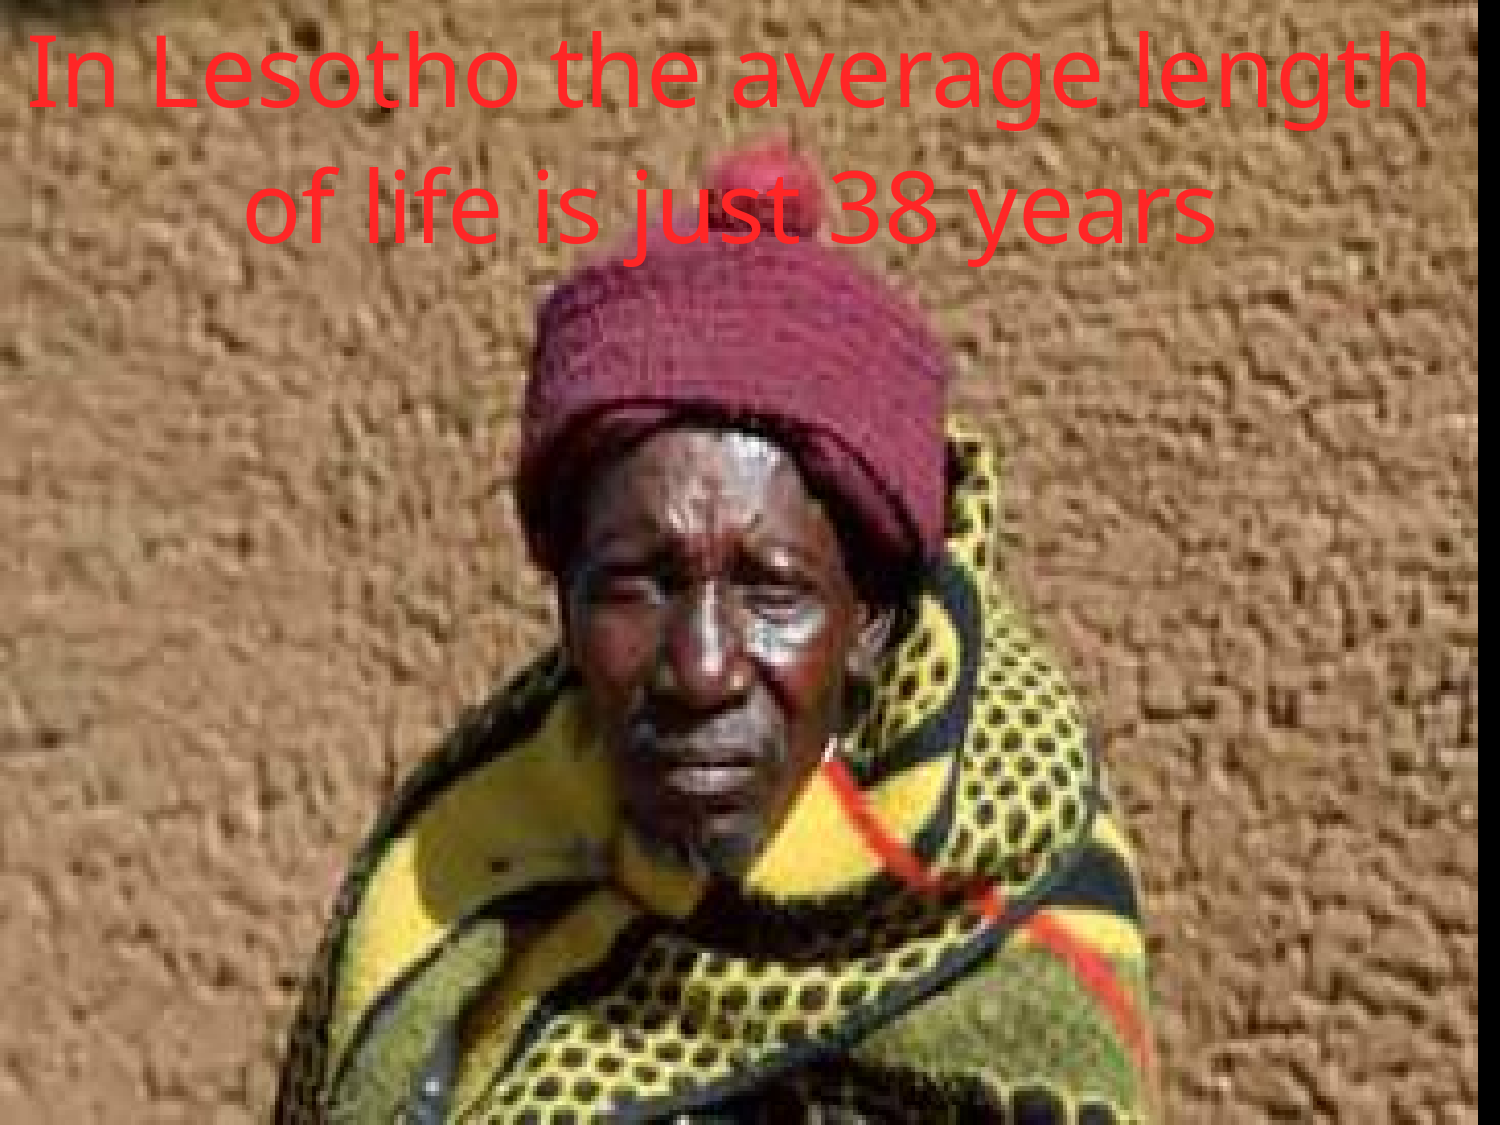

# In Lesotho the average length of life is just 38 years